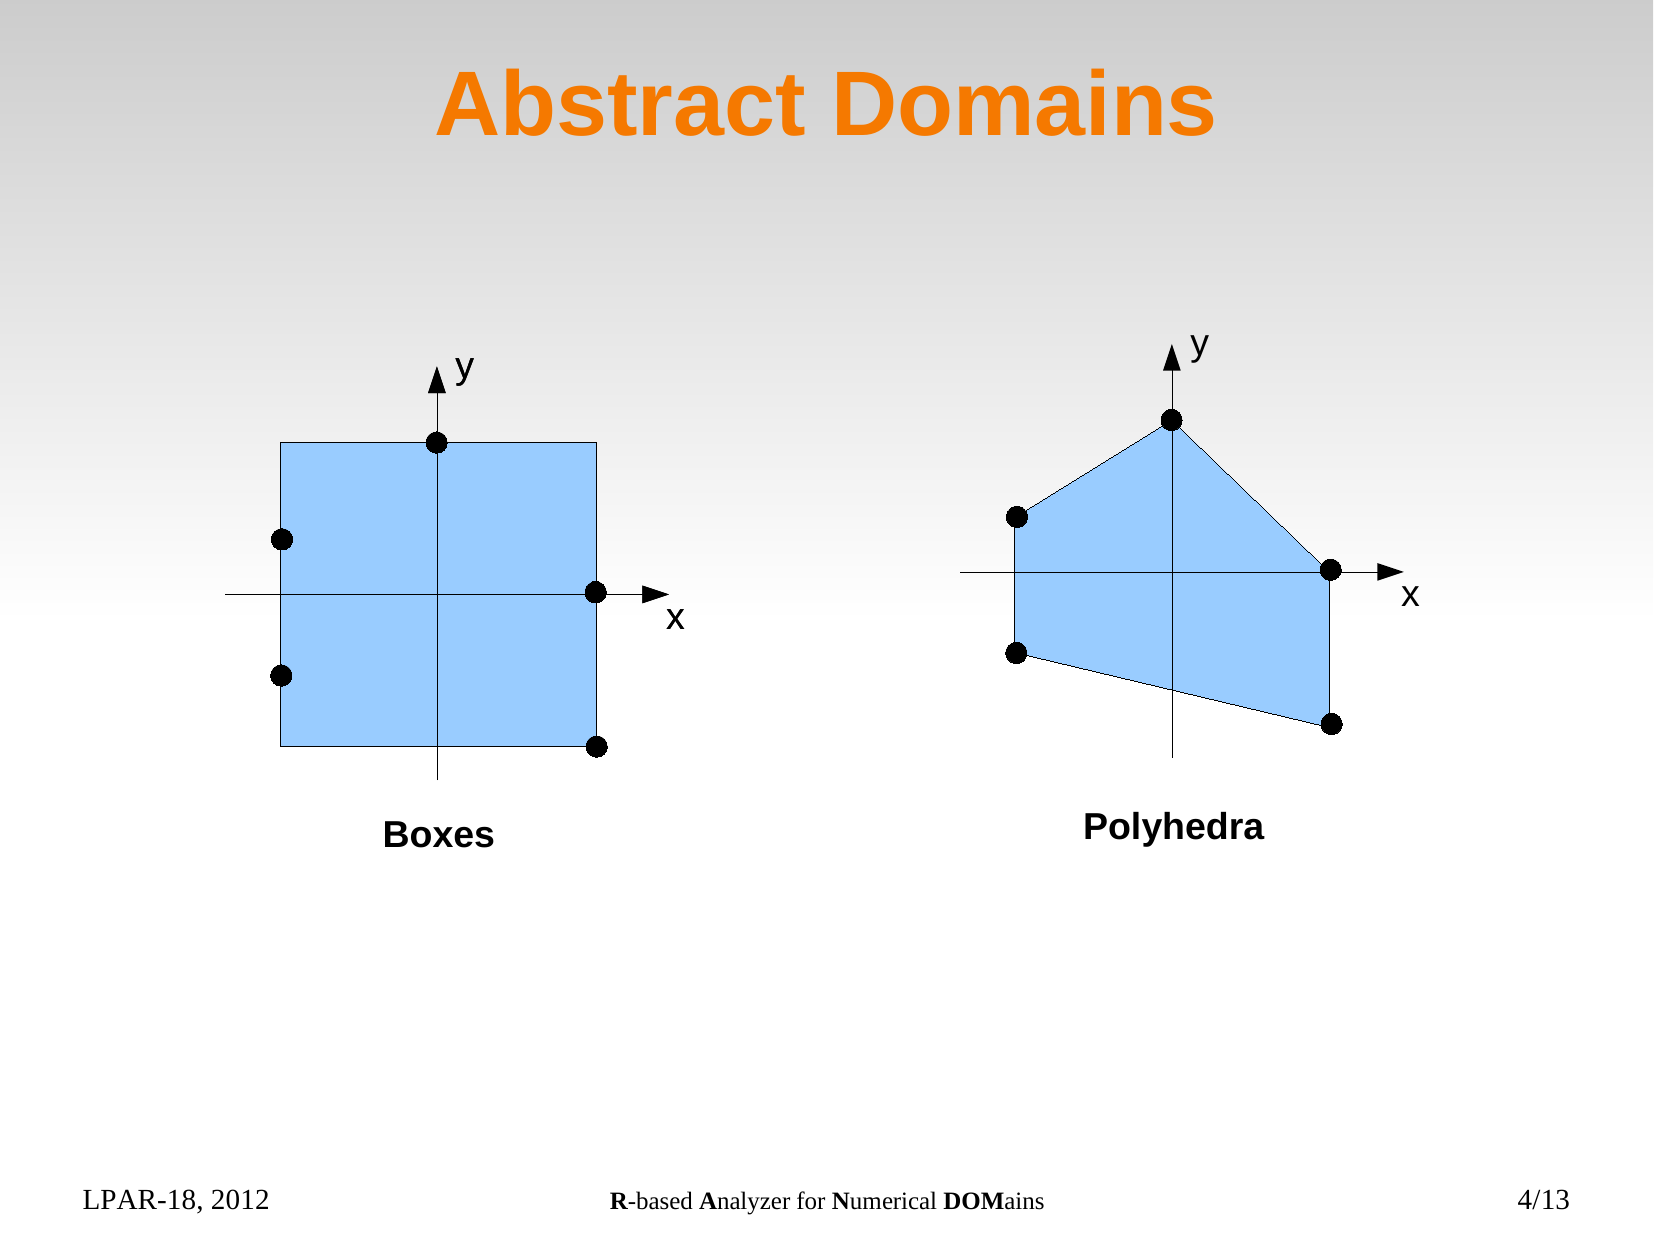

# Abstract Domains
y
x
y
x
y
x
Polyhedra
Boxes
LPAR-18, 2012
4